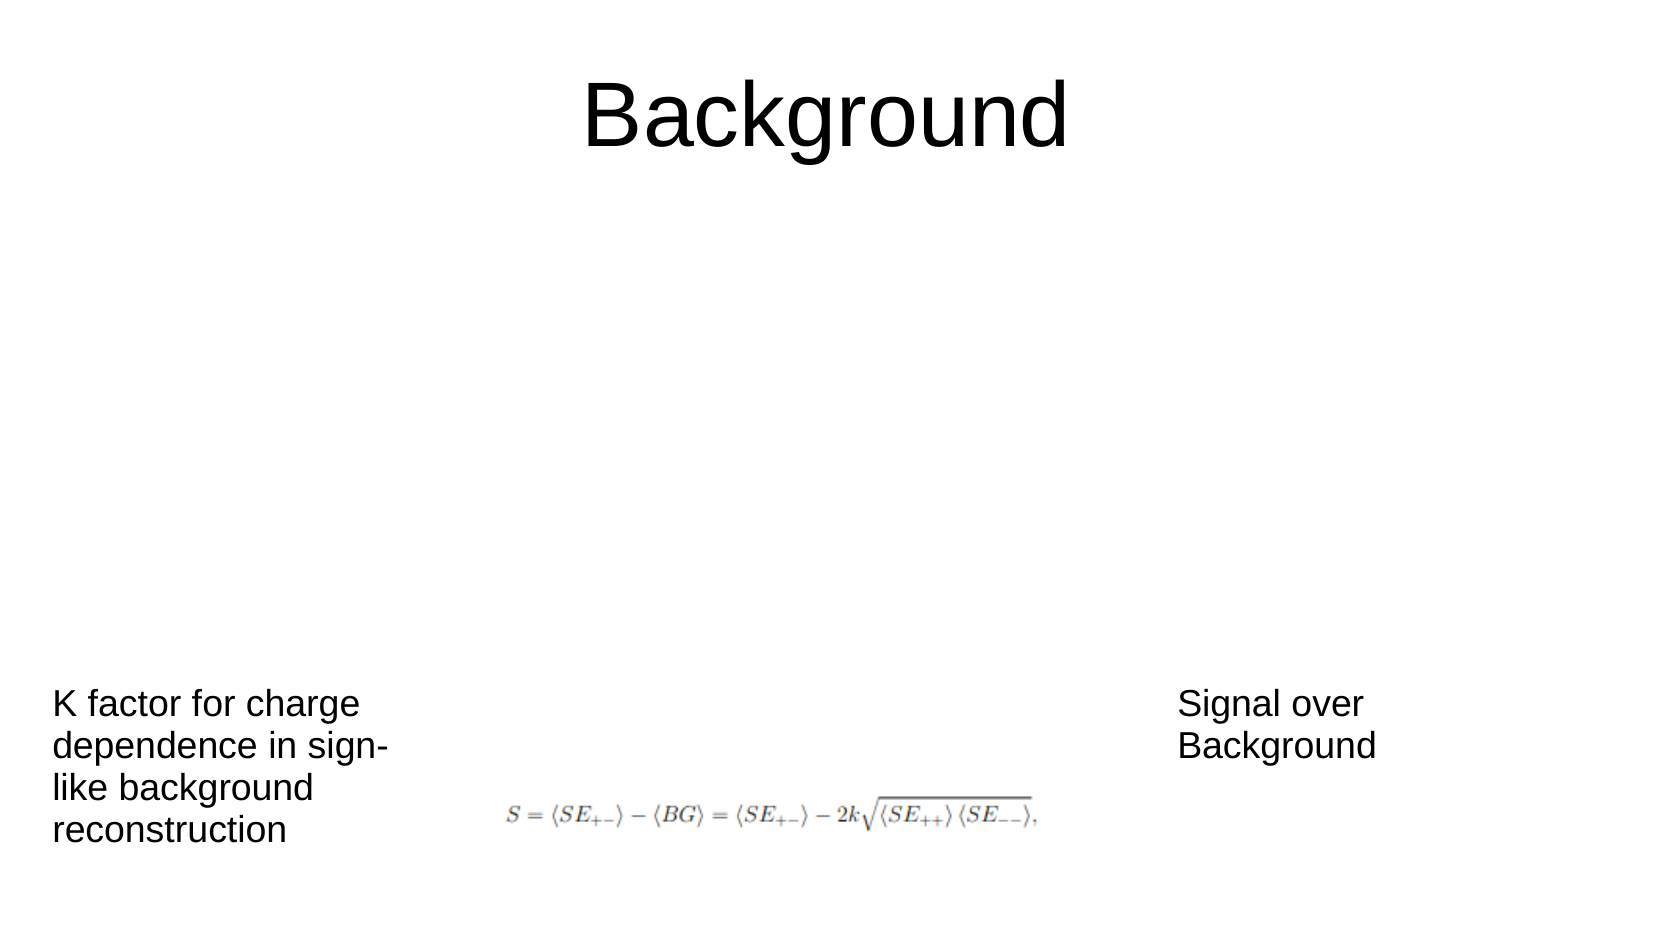

# Background
K factor for charge dependence in sign-like background reconstruction
Signal over Background